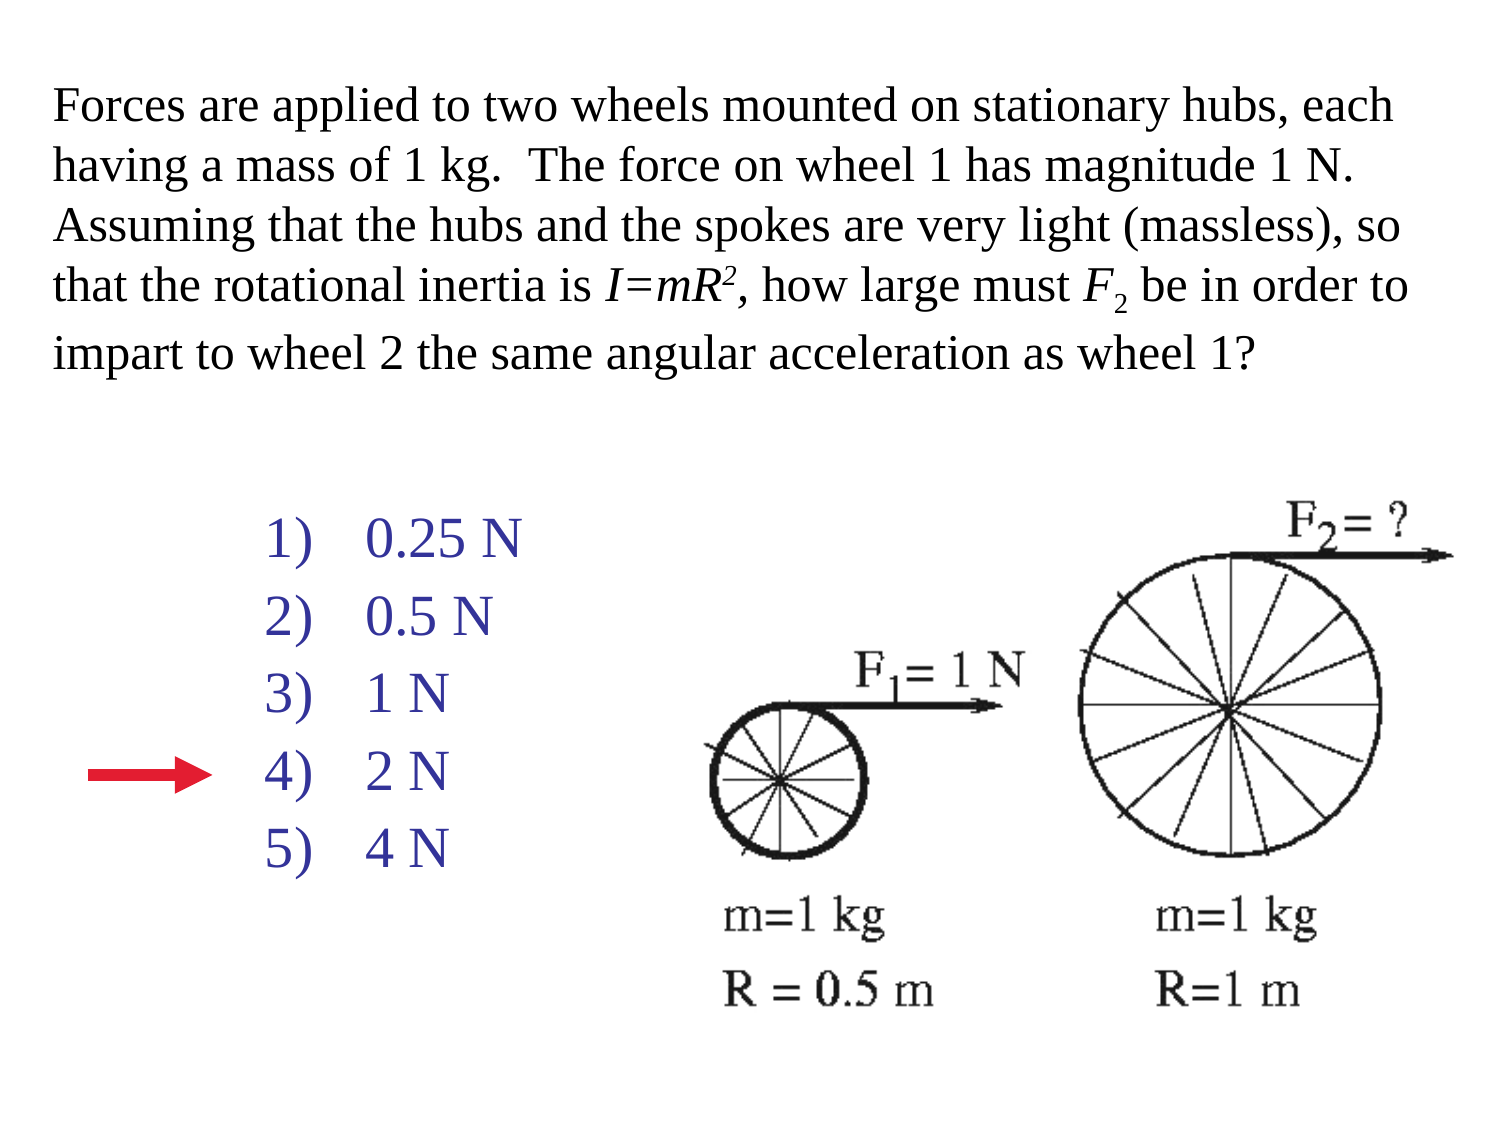

# Forces are applied to two wheels mounted on stationary hubs, each having a mass of 1 kg. The force on wheel 1 has magnitude 1 N. Assuming that the hubs and the spokes are very light (massless), so that the rotational inertia is I=mR2, how large must F2 be in order to impart to wheel 2 the same angular acceleration as wheel 1?
0.25 N
0.5 N
1 N
2 N
4 N